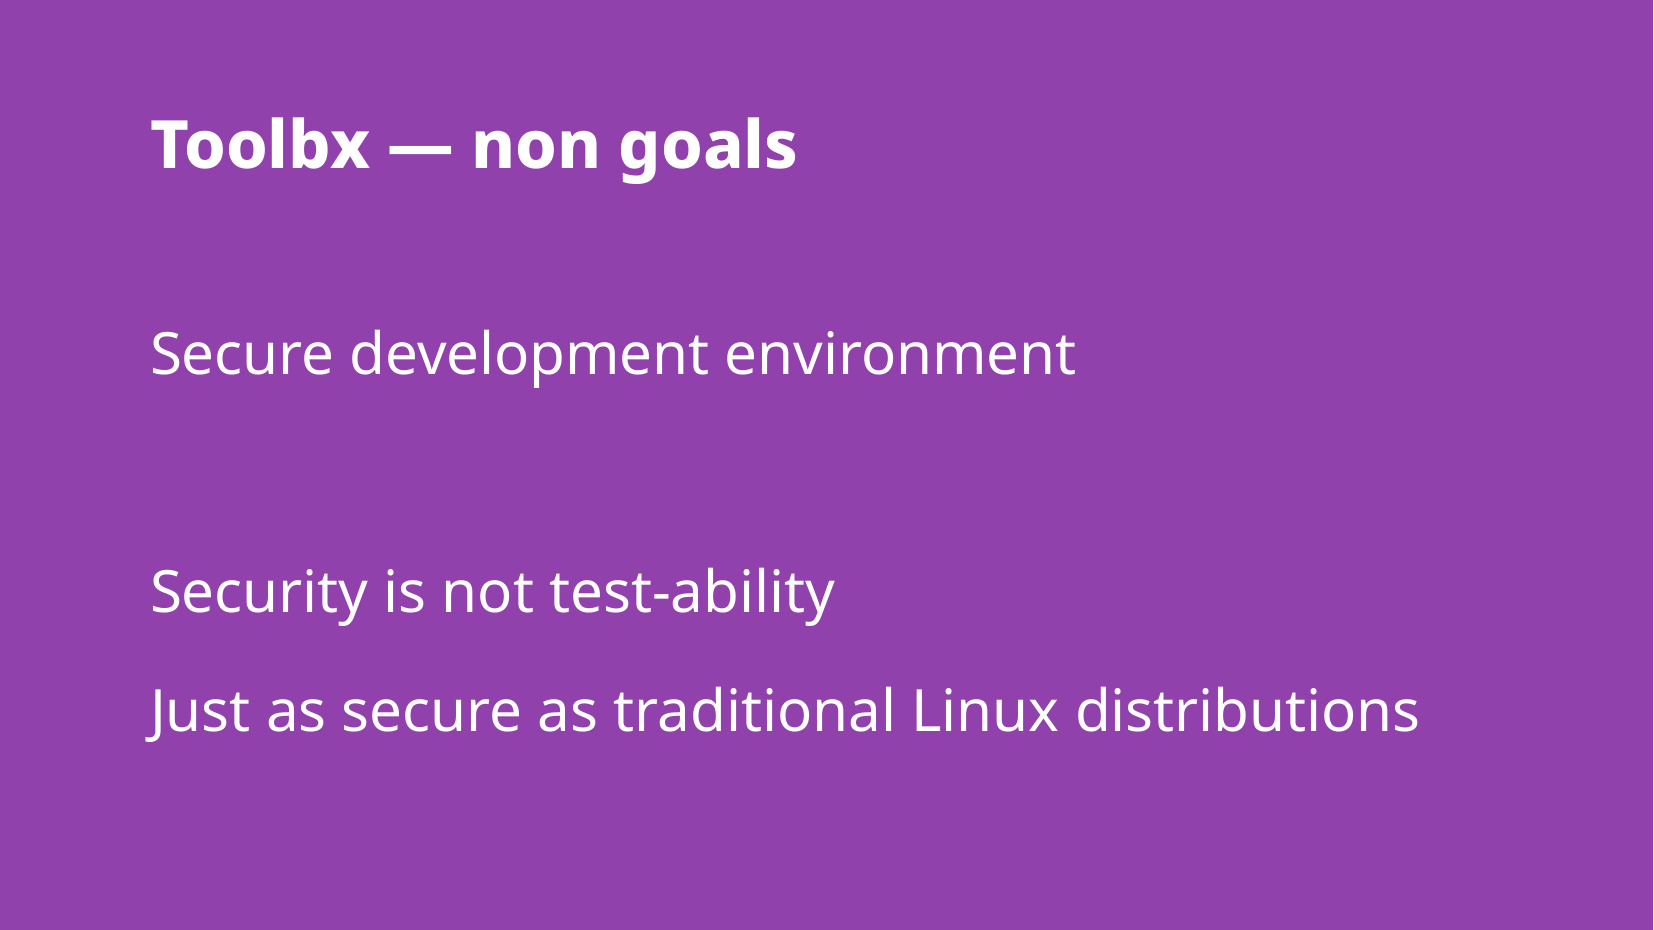

# Toolbx — non goals
Secure development environment
Security is not test-ability
Just as secure as traditional Linux distributions